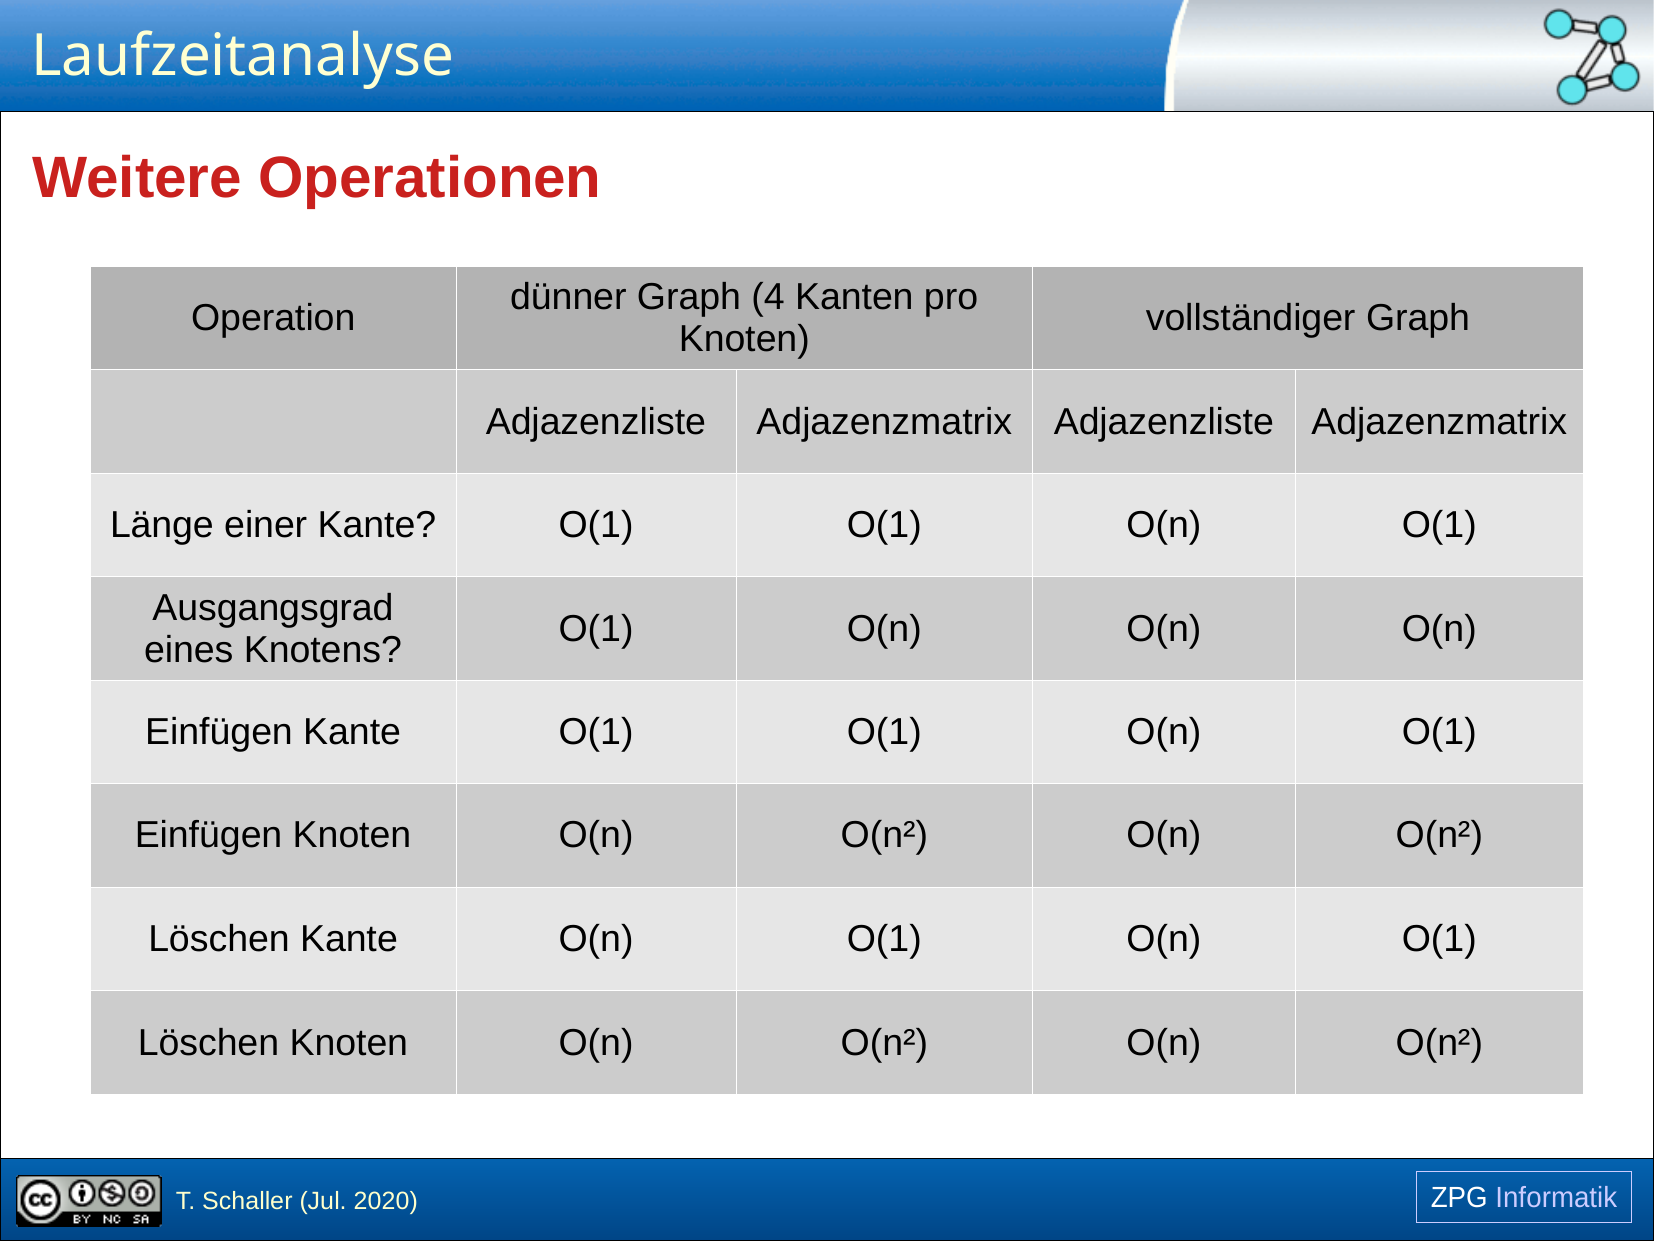

# Laufzeitanalyse
Weitere Operationen
| Operation | dünner Graph (4 Kanten pro Knoten) | | vollständiger Graph | |
| --- | --- | --- | --- | --- |
| | Adjazenzliste | Adjazenzmatrix | Adjazenzliste | Adjazenzmatrix |
| Länge einer Kante? | O(1) | O(1) | O(n) | O(1) |
| Ausgangsgrad eines Knotens? | O(1) | O(n) | O(n) | O(n) |
| Einfügen Kante | O(1) | O(1) | O(n) | O(1) |
| Einfügen Knoten | O(n) | O(n²) | O(n) | O(n²) |
| Löschen Kante | O(n) | O(1) | O(n) | O(1) |
| Löschen Knoten | O(n) | O(n²) | O(n) | O(n²) |
8